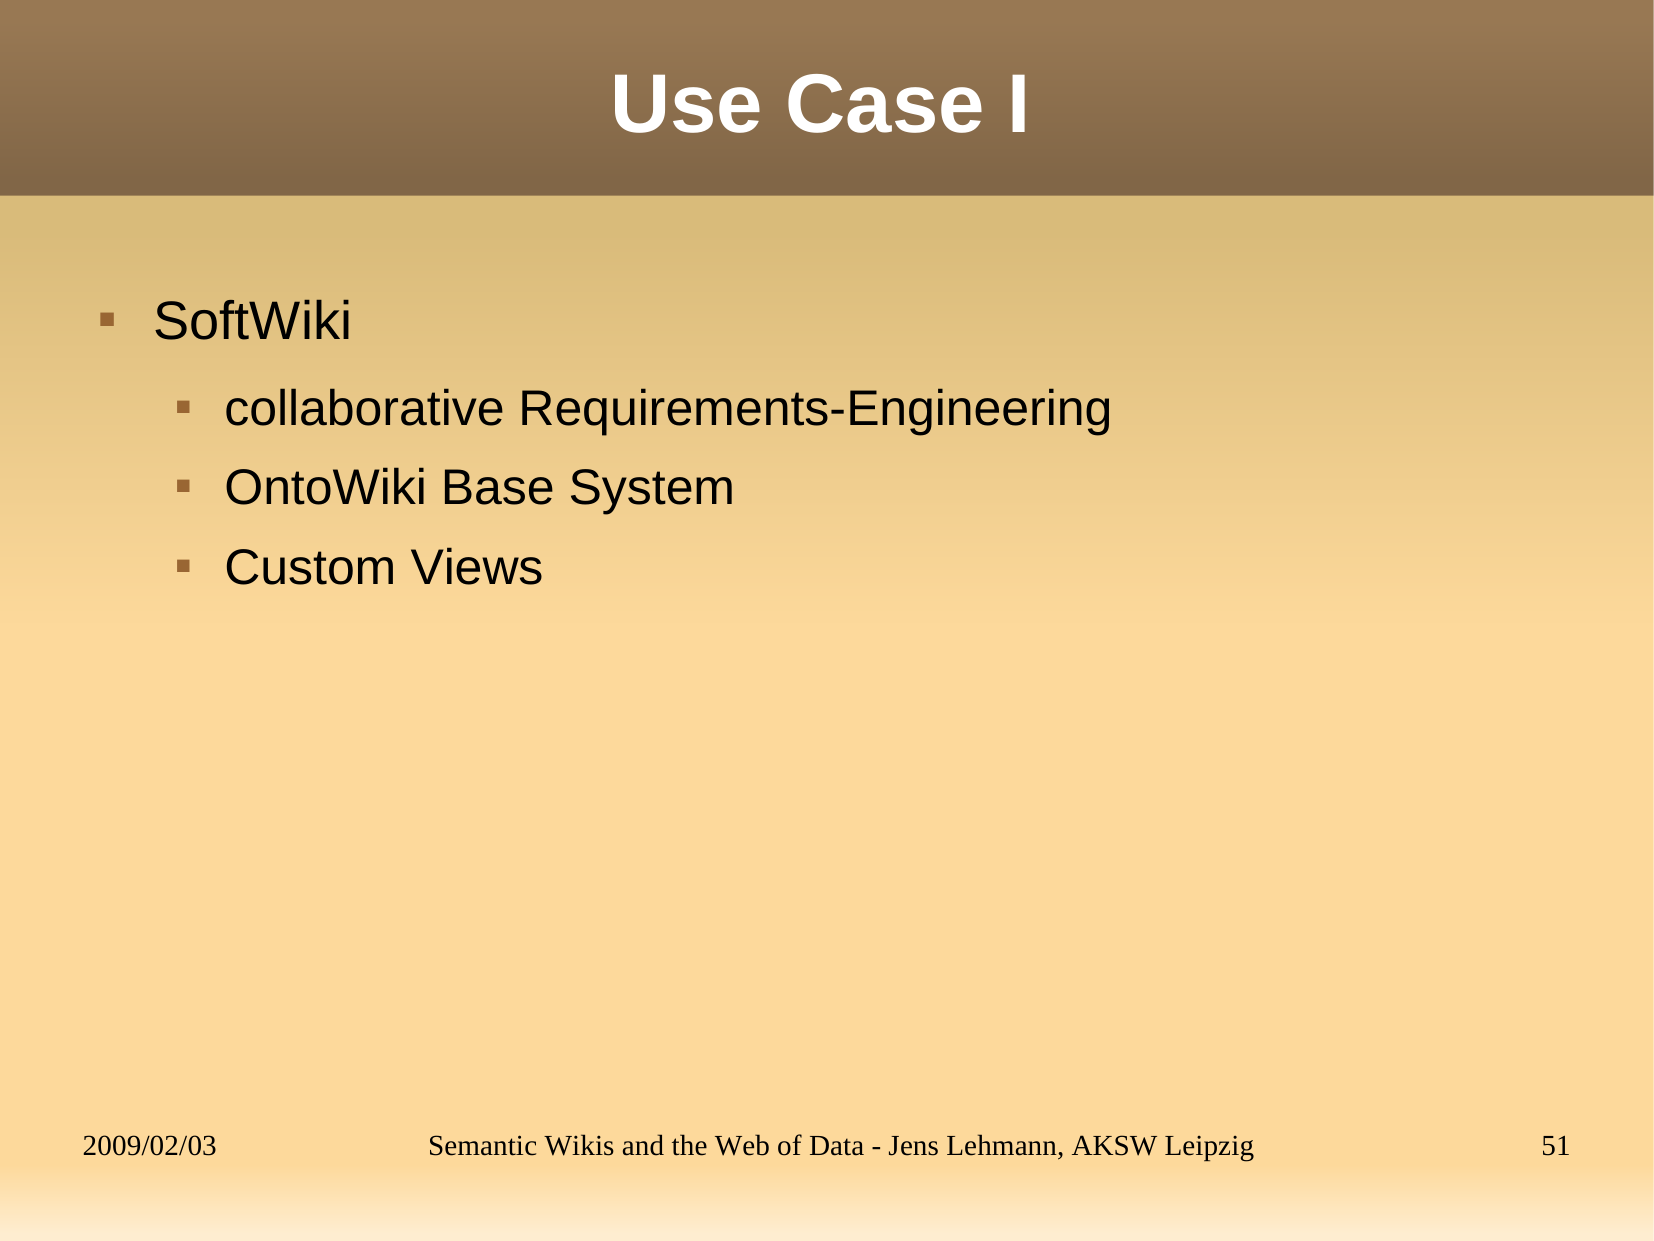

# Use Case I
SoftWiki
collaborative Requirements-Engineering
OntoWiki Base System
Custom Views
2009/02/03
Semantic Wikis and the Web of Data - Jens Lehmann, AKSW Leipzig
51